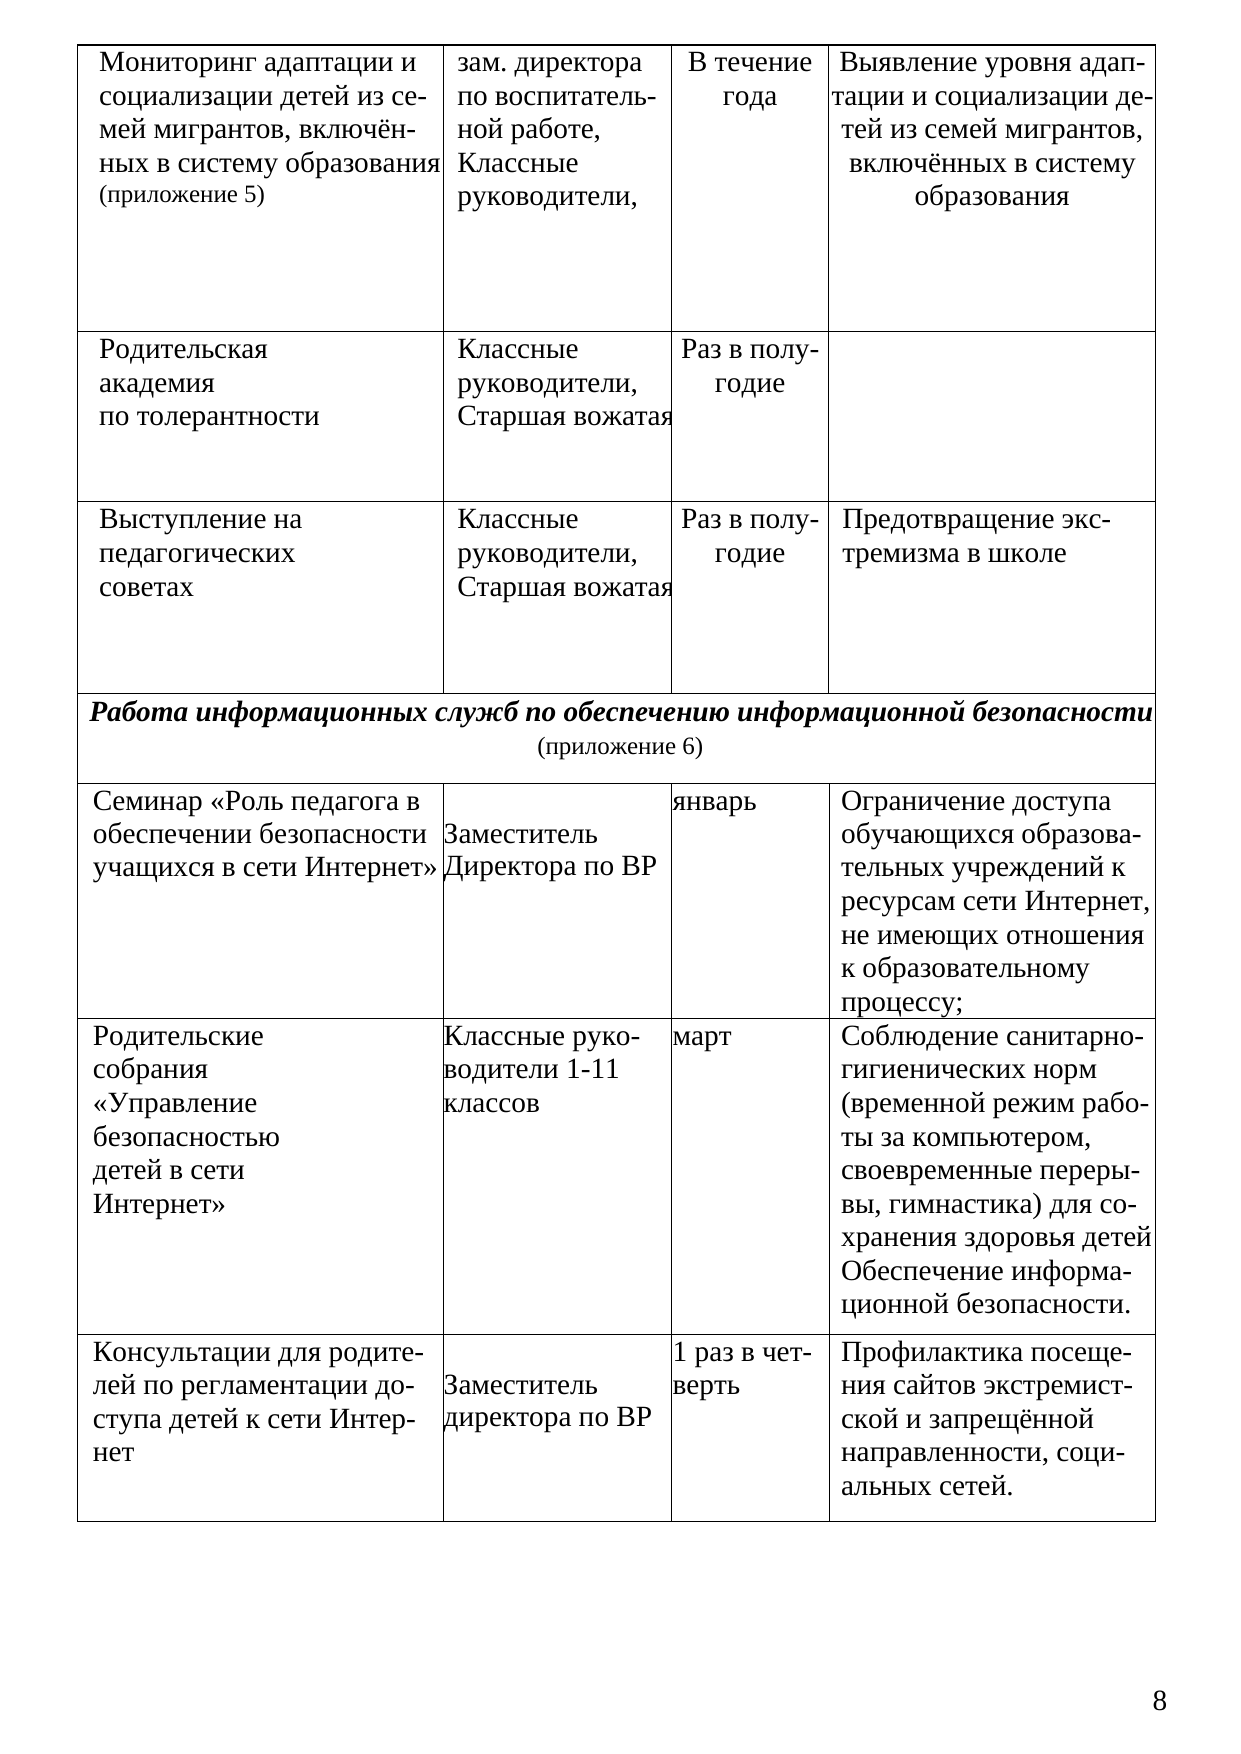

Мониторинг адаптации и
зам. директора
В течение
Выявление уровня адап-
социализации детей из се-
по воспитатель-
года
тации и социализации де-
мей мигрантов, включён-
ной работе,
тей из семей мигрантов,
ных в систему образования
Классные
включённых в систему
(приложение 5)
руководители,
образования
Родительская
Классные
Раз в полу-
академия
руководители,
годие
по толерантности
Старшая вожатая
Выступление на
Классные
Раз в полу-
Предотвращение экс-
педагогических
руководители,
годие
тремизма в школе
советах
Старшая вожатая
Работа информационных служб по обеспечению информационной безопасности
(приложение 6)
Семинар «Роль педагога в
январь
Ограничение доступа
обеспечении безопасности
Заместитель
Директора по ВР
обучающихся образова-
учащихся в сети Интернет»
тельных учреждений к
ресурсам сети Интернет,
не имеющих отношения
к образовательному
процессу;
Родительские
Классные руко-
март
Соблюдение санитарно-
собрания
водители 1-11
гигиенических норм
«Управление
классов
(временной режим рабо-
безопасностью
ты за компьютером,
детей в сети
своевременные переры-
Интернет»
вы, гимнастика) для со-
хранения здоровья детей
Обеспечение информа-
ционной безопасности.
Консультации для родите-
1 раз в чет-
Профилактика посеще-
лей по регламентации до-
Заместитель
директора по ВР
верть
ния сайтов экстремист-
ступа детей к сети Интер-
ской и запрещённой
нет
направленности, соци-
альных сетей.
8